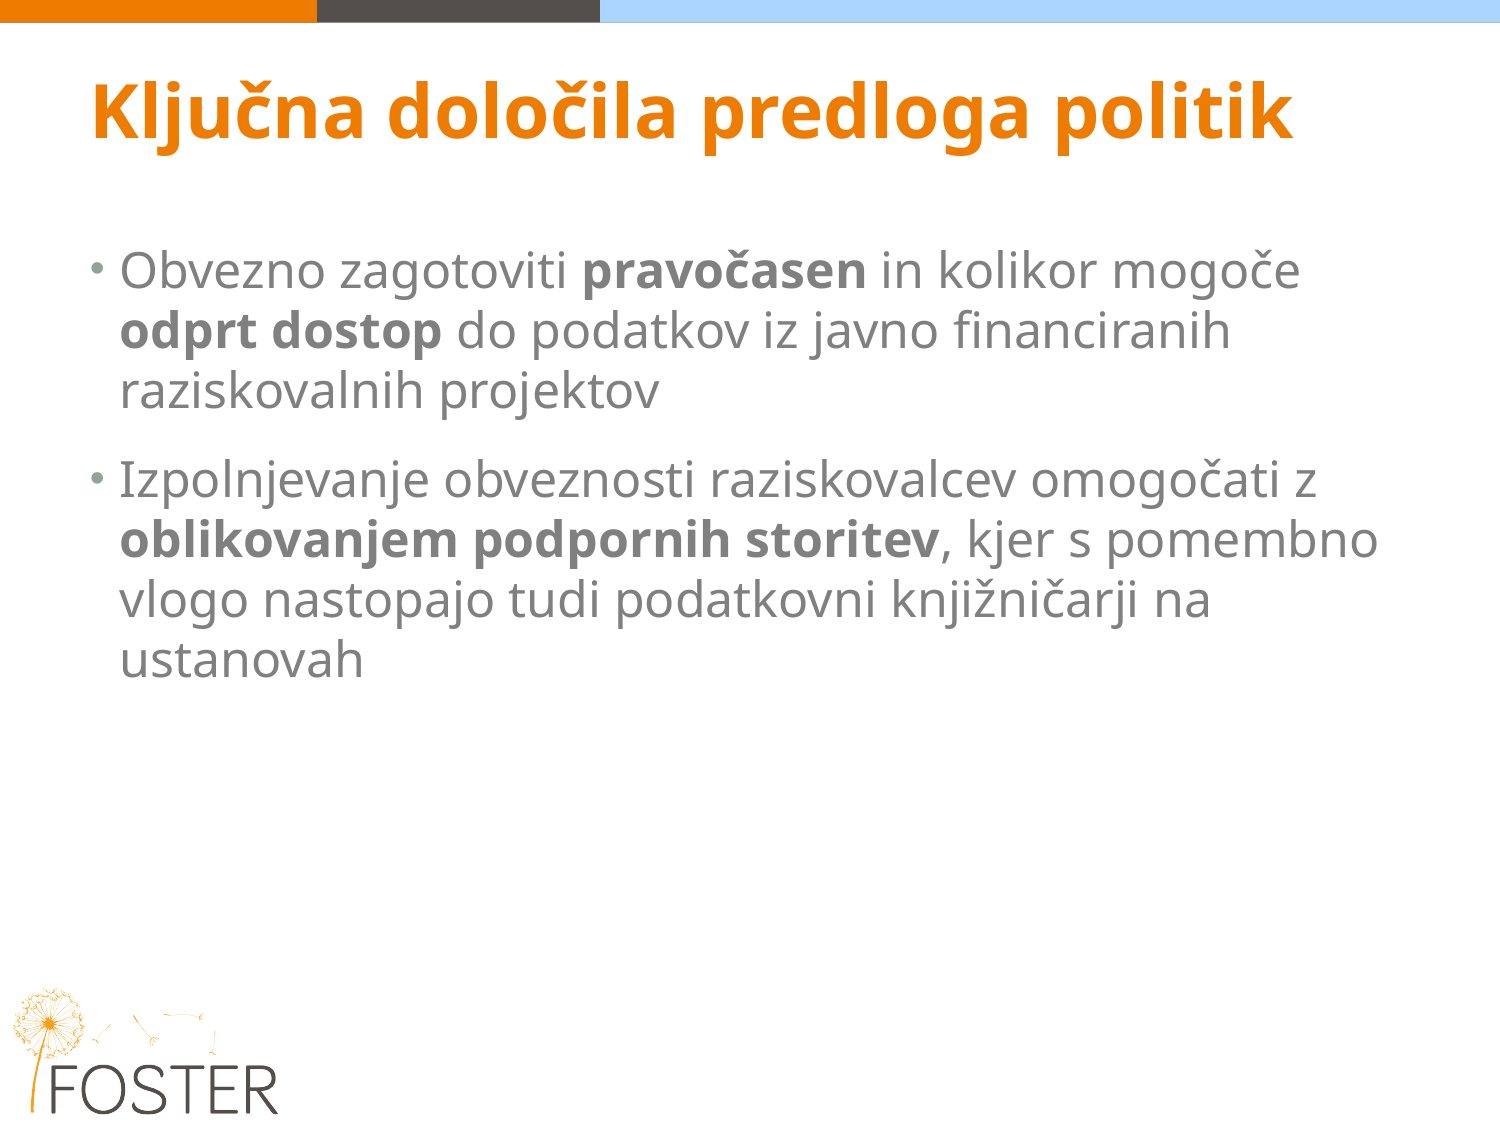

# Ključna določila predloga politik
Obvezno zagotoviti pravočasen in kolikor mogoče odprt dostop do podatkov iz javno financiranih raziskovalnih projektov
Izpolnjevanje obveznosti raziskovalcev omogočati z oblikovanjem podpornih storitev, kjer s pomembno vlogo nastopajo tudi podatkovni knjižničarji na ustanovah